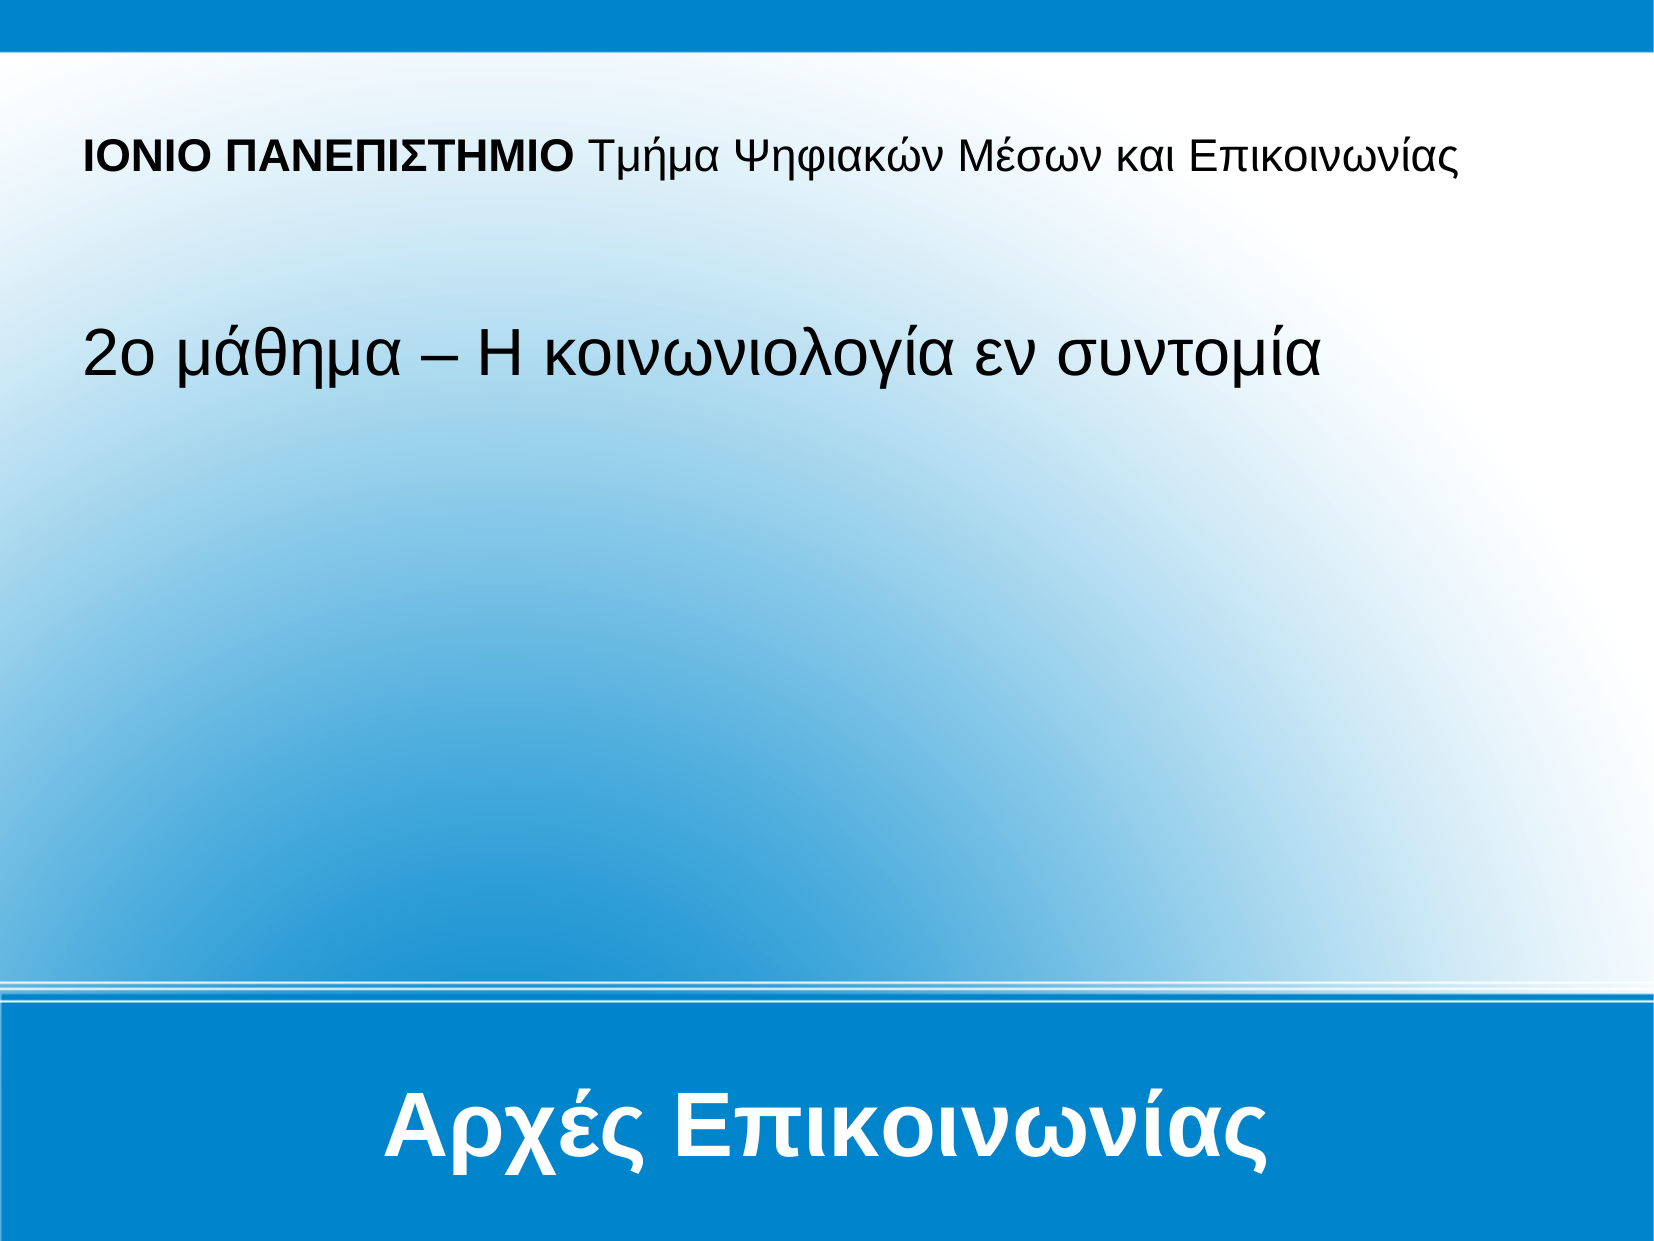

ΙΟΝΙΟ ΠΑΝΕΠΙΣΤΗΜΙΟ Τμήμα Ψηφιακών Μέσων και Επικοινωνίας
2ο μάθημα – Η κοινωνιολογία εν συντομία
# Αρχές Επικοινωνίας